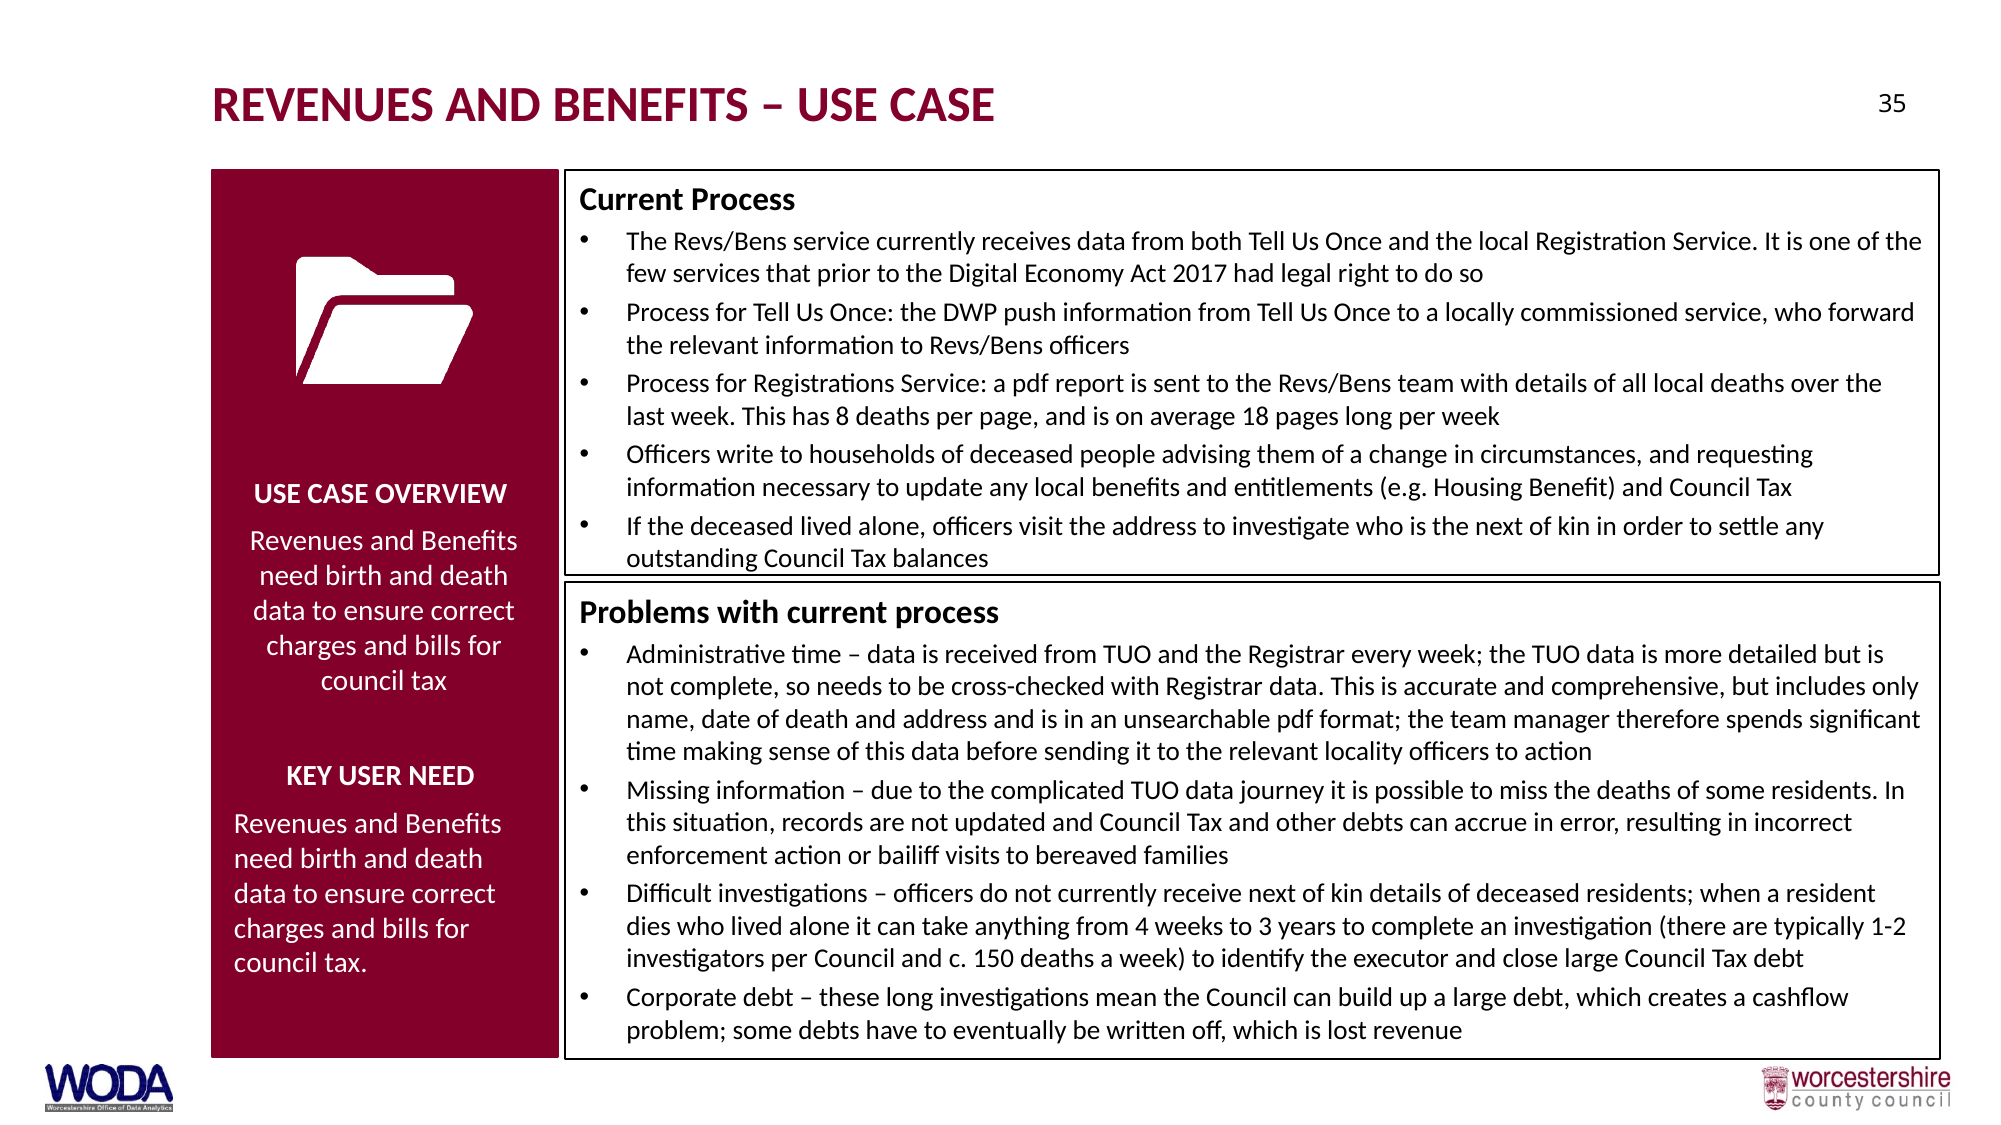

# REVENUES AND BENEFITS – USE CASE
Current Process
The Revs/Bens service currently receives data from both Tell Us Once and the local Registration Service. It is one of the few services that prior to the Digital Economy Act 2017 had legal right to do so
Process for Tell Us Once: the DWP push information from Tell Us Once to a locally commissioned service, who forward the relevant information to Revs/Bens officers
Process for Registrations Service: a pdf report is sent to the Revs/Bens team with details of all local deaths over the last week. This has 8 deaths per page, and is on average 18 pages long per week
Officers write to households of deceased people advising them of a change in circumstances, and requesting information necessary to update any local benefits and entitlements (e.g. Housing Benefit) and Council Tax
If the deceased lived alone, officers visit the address to investigate who is the next of kin in order to settle any outstanding Council Tax balances
Problems with current process
Administrative time – data is received from TUO and the Registrar every week; the TUO data is more detailed but is not complete, so needs to be cross-checked with Registrar data. This is accurate and comprehensive, but includes only name, date of death and address and is in an unsearchable pdf format; the team manager therefore spends significant time making sense of this data before sending it to the relevant locality officers to action
Missing information – due to the complicated TUO data journey it is possible to miss the deaths of some residents. In this situation, records are not updated and Council Tax and other debts can accrue in error, resulting in incorrect enforcement action or bailiff visits to bereaved families
Difficult investigations – officers do not currently receive next of kin details of deceased residents; when a resident dies who lived alone it can take anything from 4 weeks to 3 years to complete an investigation (there are typically 1-2 investigators per Council and c. 150 deaths a week) to identify the executor and close large Council Tax debt
Corporate debt – these long investigations mean the Council can build up a large debt, which creates a cashflow problem; some debts have to eventually be written off, which is lost revenue
USE CASE OVERVIEW
Revenues and Benefits need birth and death data to ensure correct charges and bills for council tax
KEY USER NEED
Revenues and Benefits need birth and death data to ensure correct charges and bills for council tax.